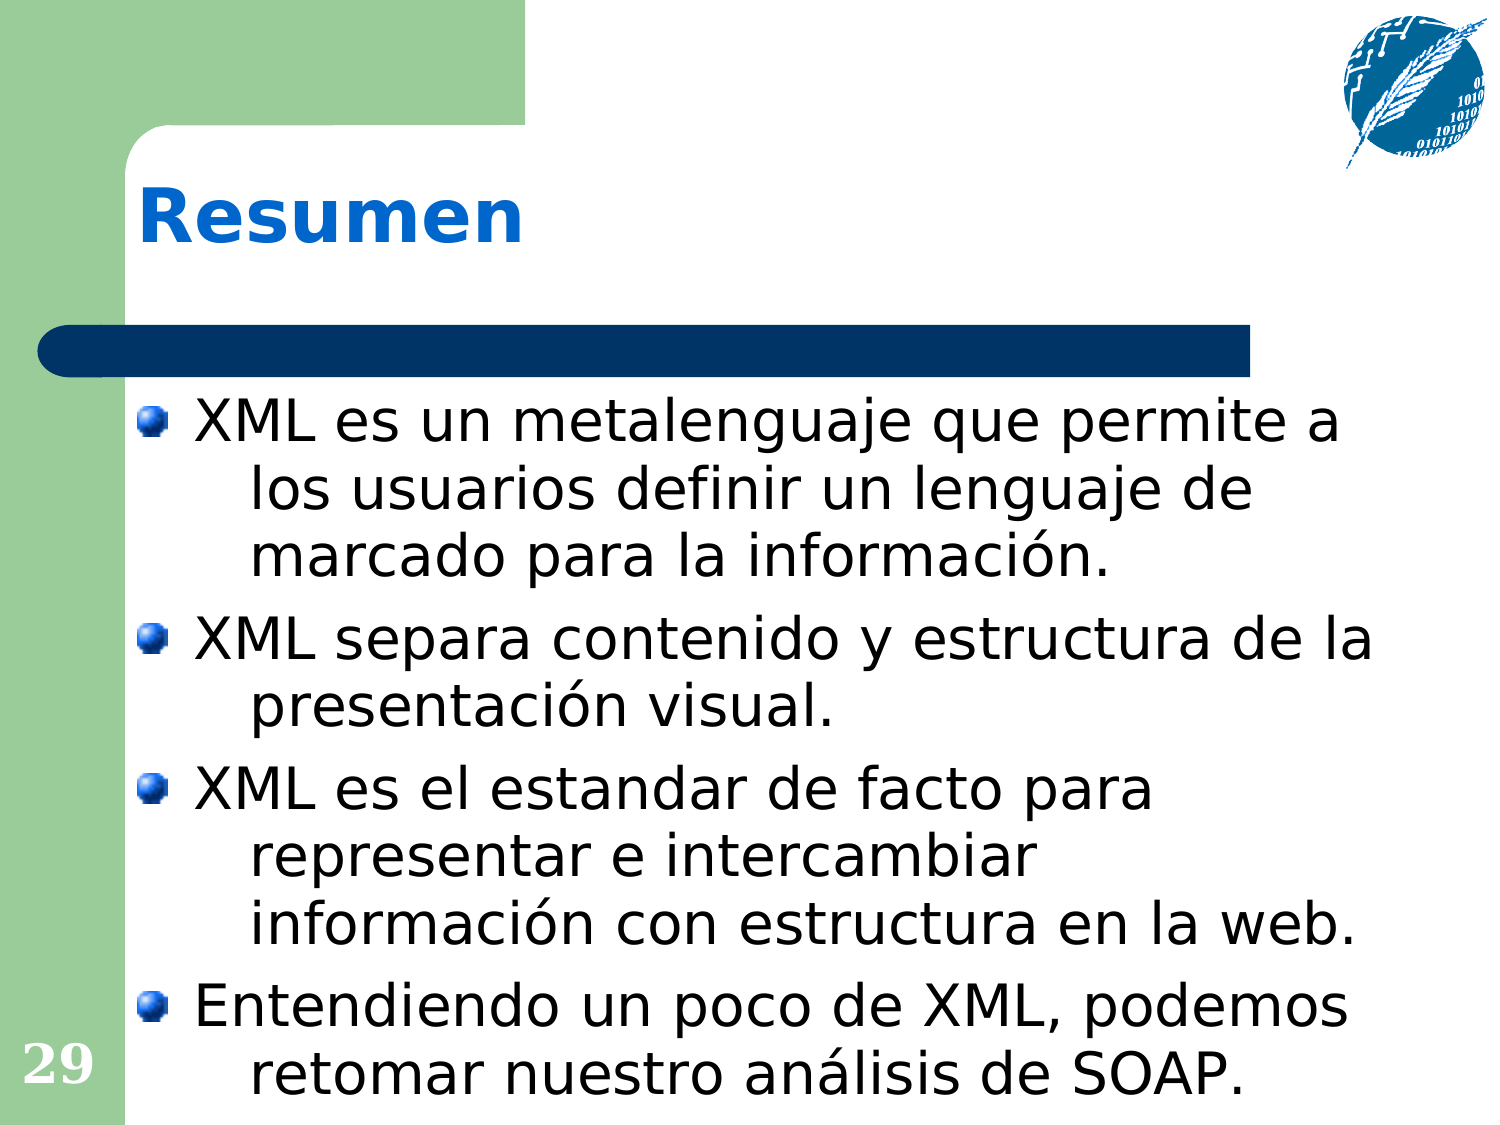

# Resumen
XML es un metalenguaje que permite a los usuarios definir un lenguaje de marcado para la información.
XML separa contenido y estructura de la presentación visual.
XML es el estandar de facto para representar e intercambiar información con estructura en la web.
Entendiendo un poco de XML, podemos retomar nuestro análisis de SOAP.
29